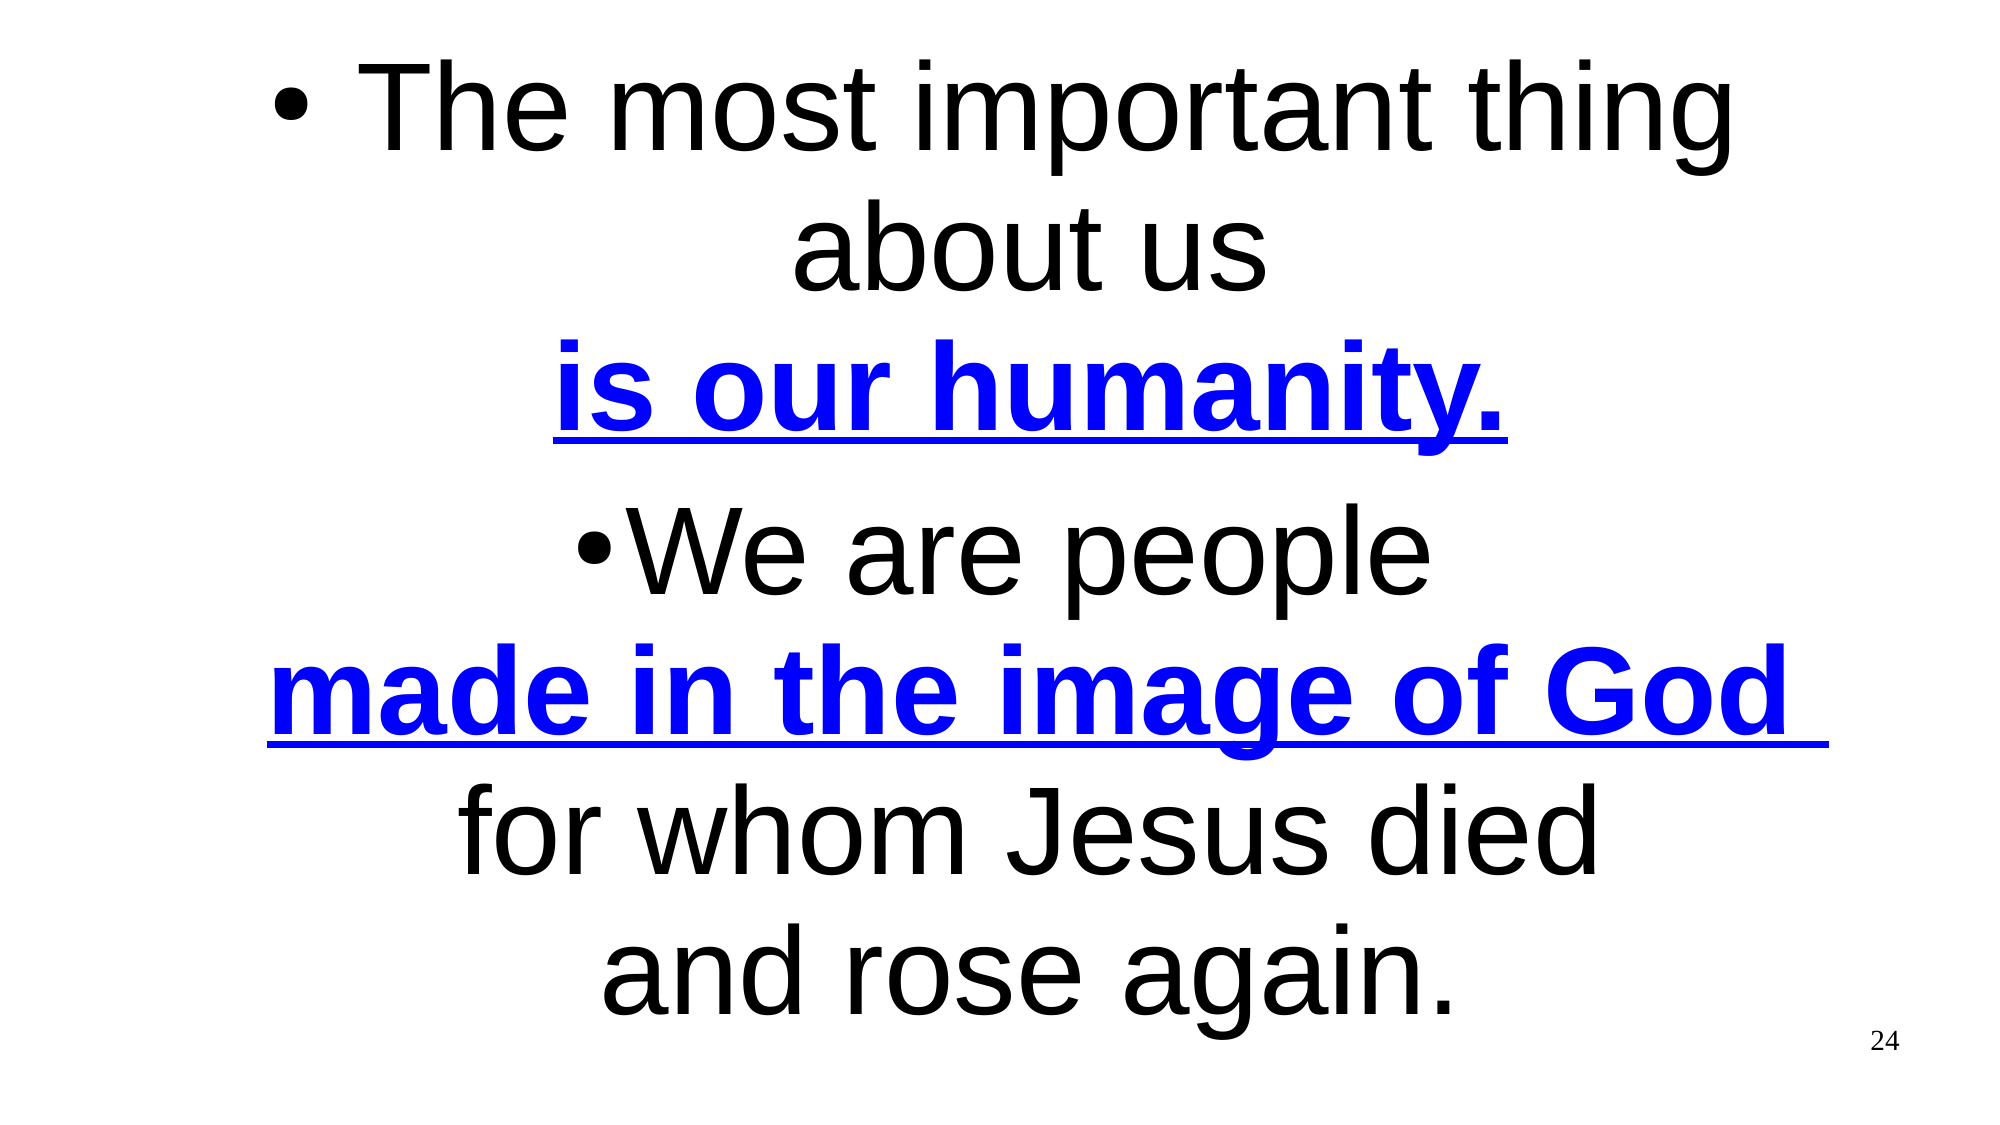

# The most important thing about us is our humanity.
We are people
made in the image of God
for whom Jesus died
and rose again.
24